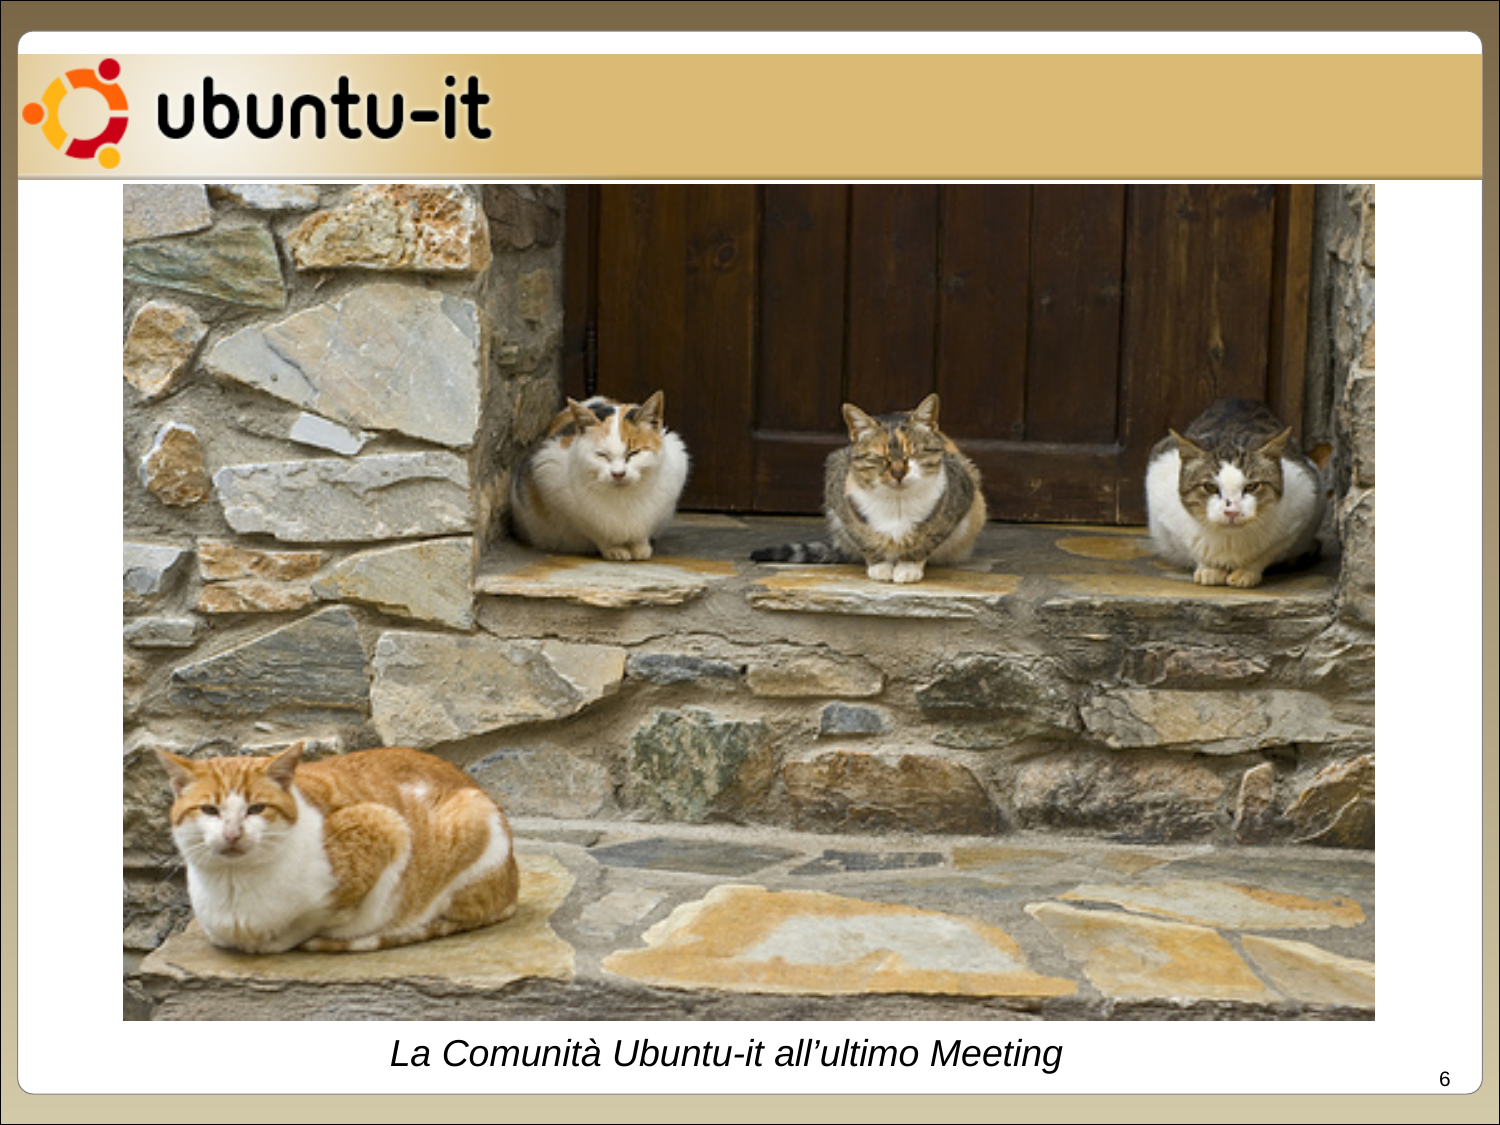

# La Comunità Ubuntu-it all’ultimo Meeting
6